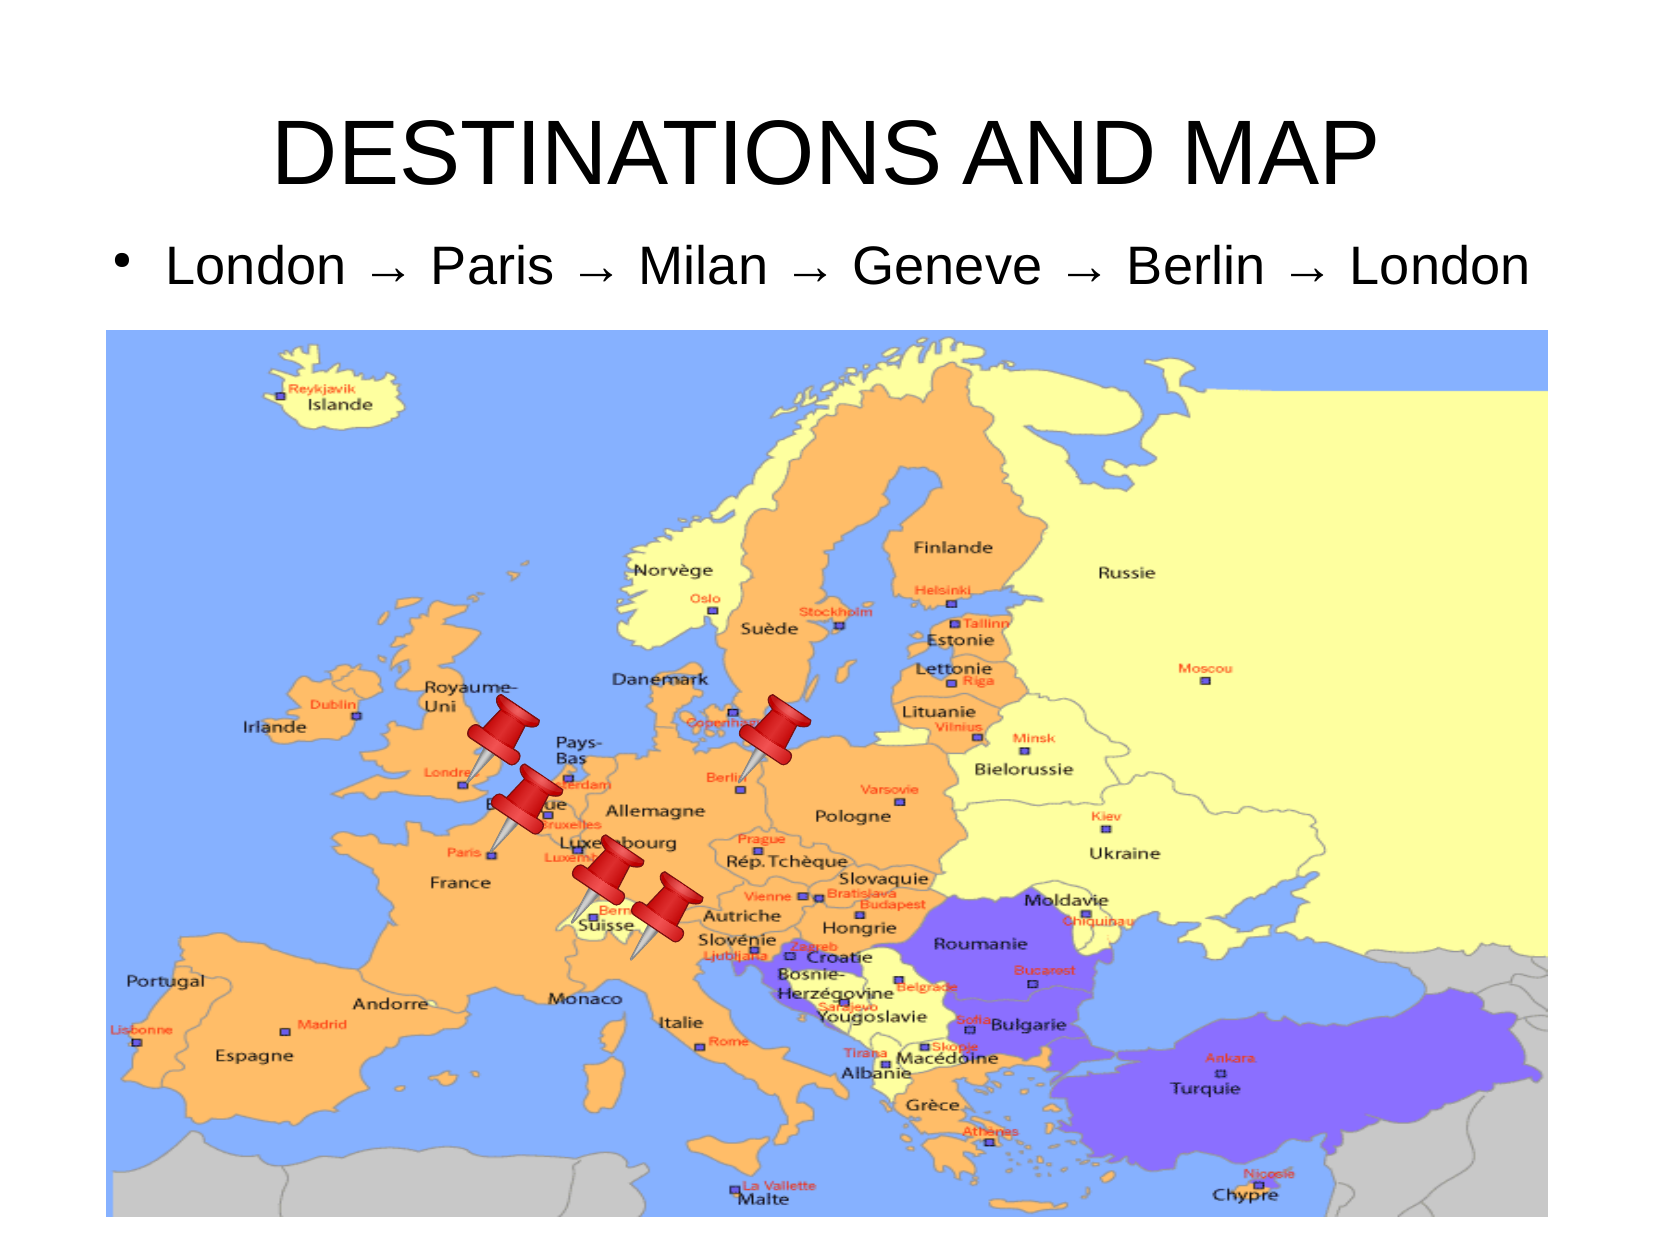

# DESTINATIONS AND MAP
London → Paris → Milan → Geneve → Berlin → London